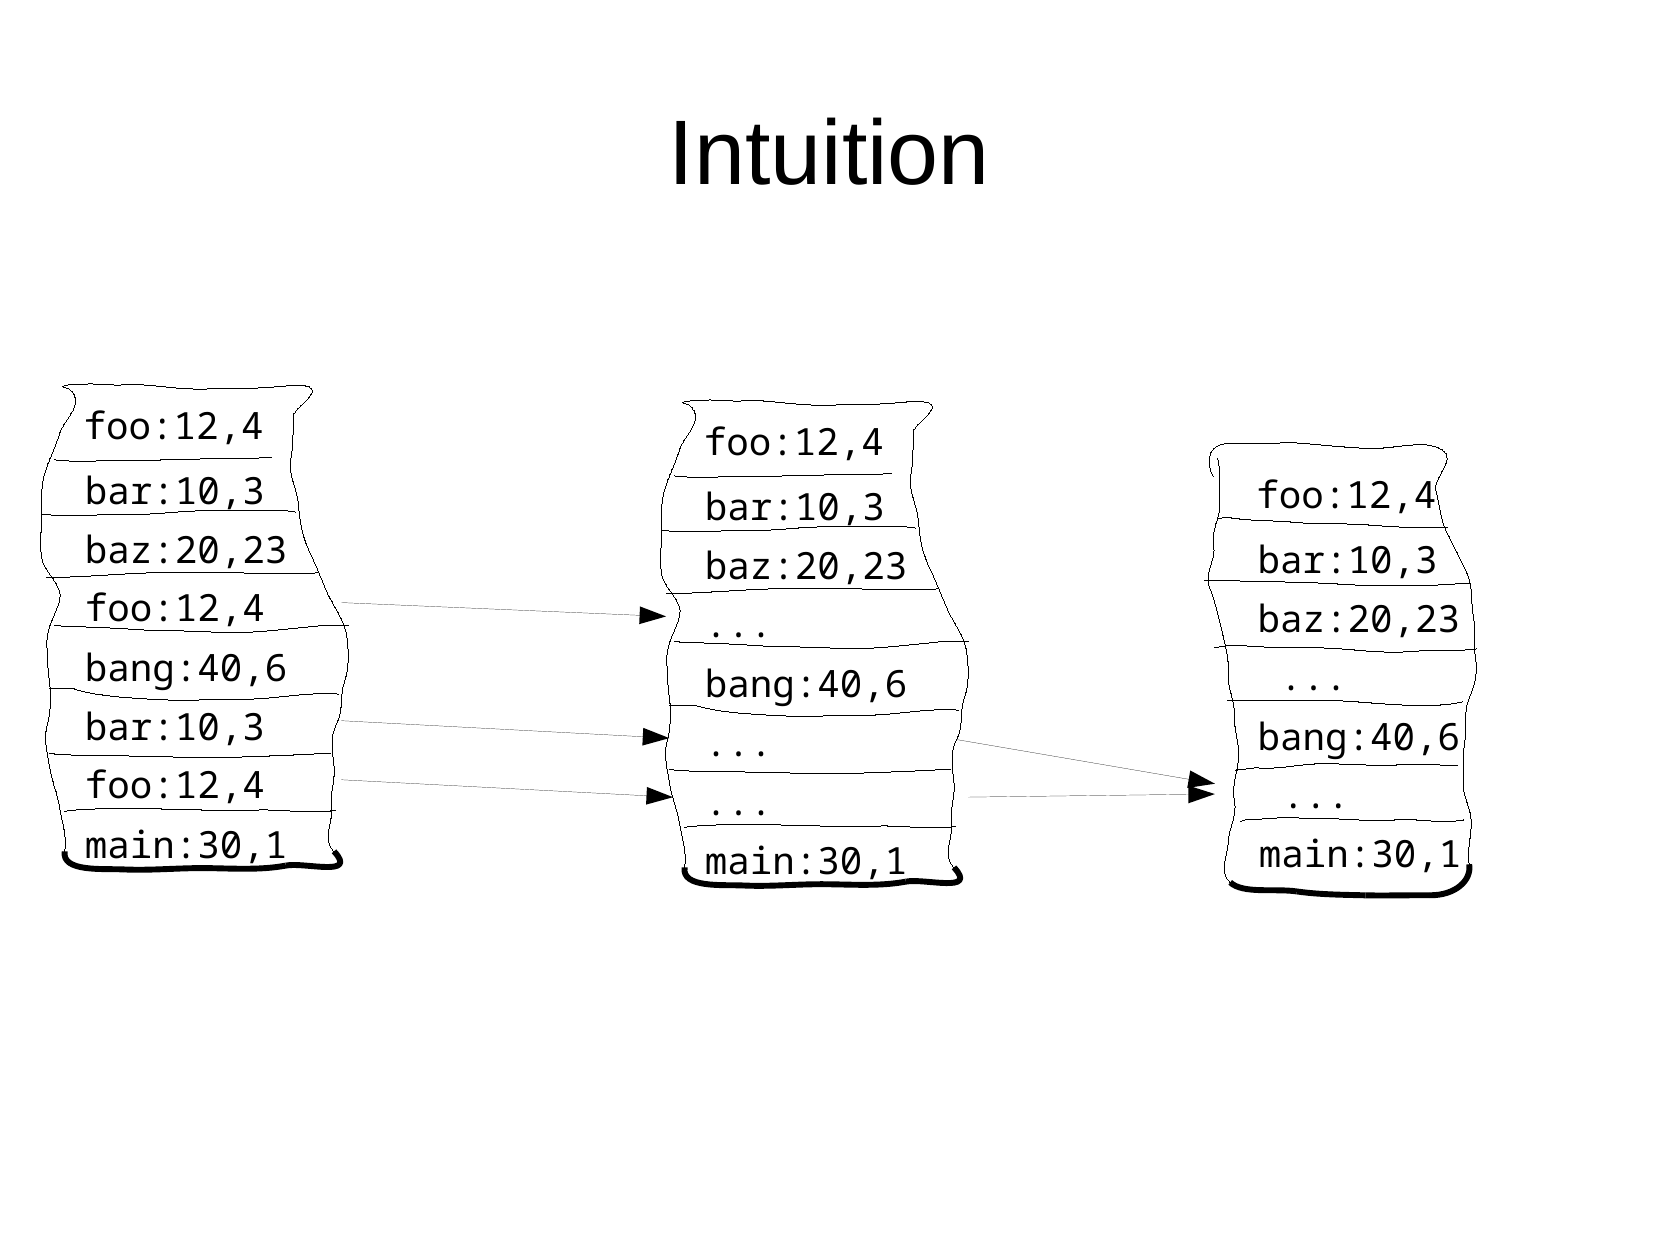

# Intuition
foo:12,4
foo:12,4
bar:10,3
foo:12,4
bar:10,3
baz:20,23
bar:10,3
baz:20,23
foo:12,4
baz:20,23
...
bang:40,6
...
bang:40,6
bar:10,3
bang:40,6
...
foo:12,4
...
...
main:30,1
main:30,1
main:30,1